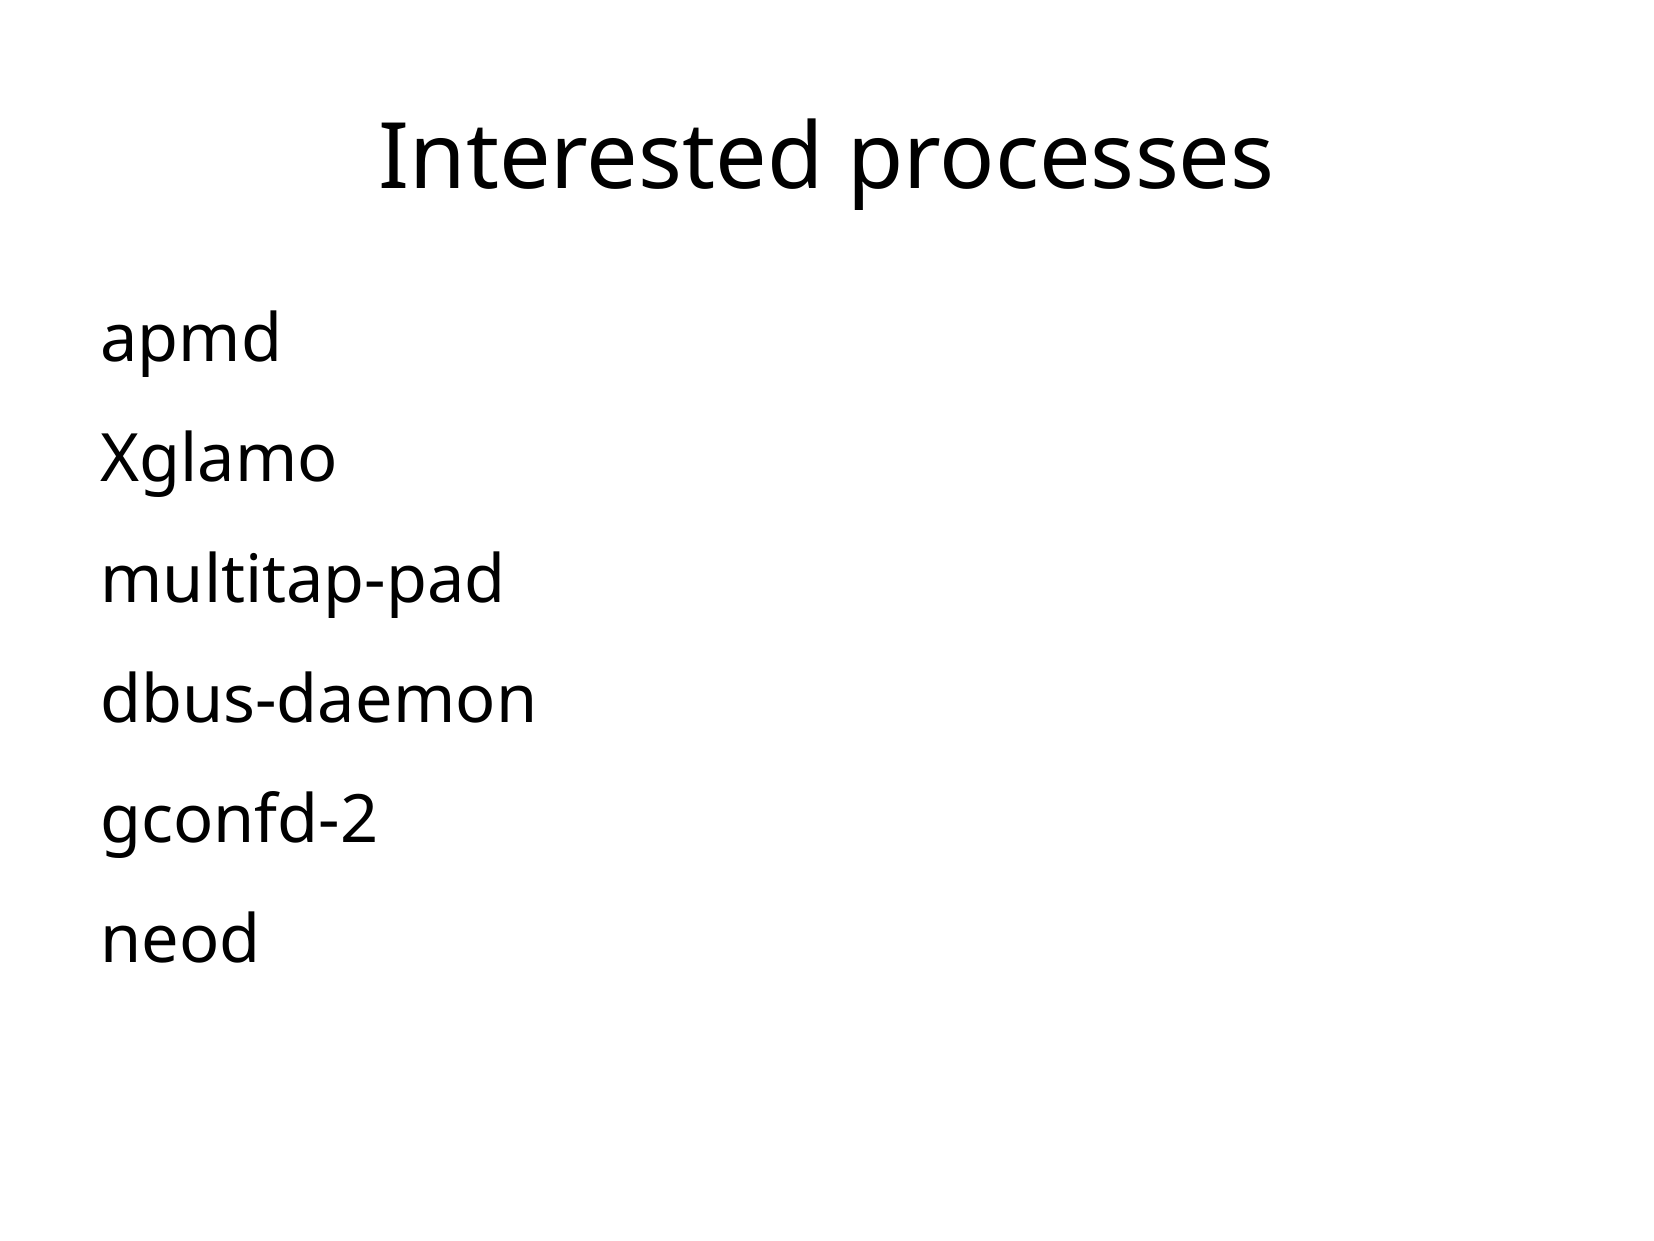

# Interested processes
apmd
Xglamo
multitap-pad
dbus-daemon
gconfd-2
neod